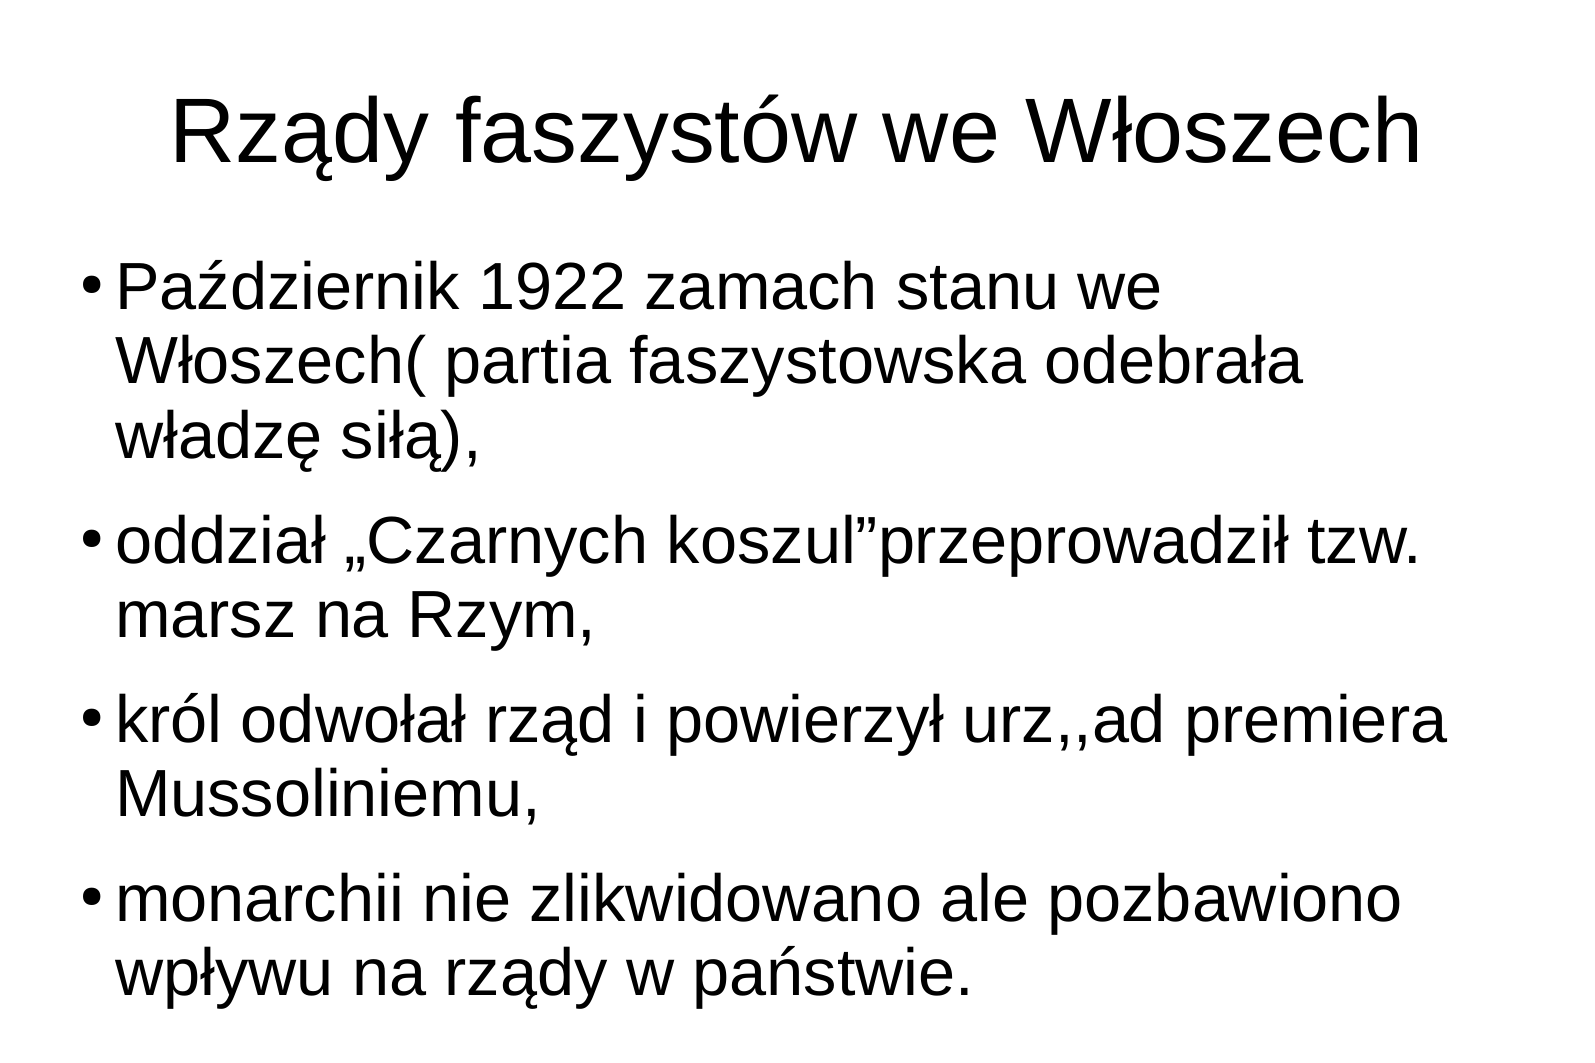

# Rządy faszystów we Włoszech
Październik 1922 zamach stanu we Włoszech( partia faszystowska odebrała władzę siłą),
oddział „Czarnych koszul”przeprowadził tzw. marsz na Rzym,
król odwołał rząd i powierzył urz,,ad premiera Mussoliniemu,
monarchii nie zlikwidowano ale pozbawiono wpływu na rządy w państwie.